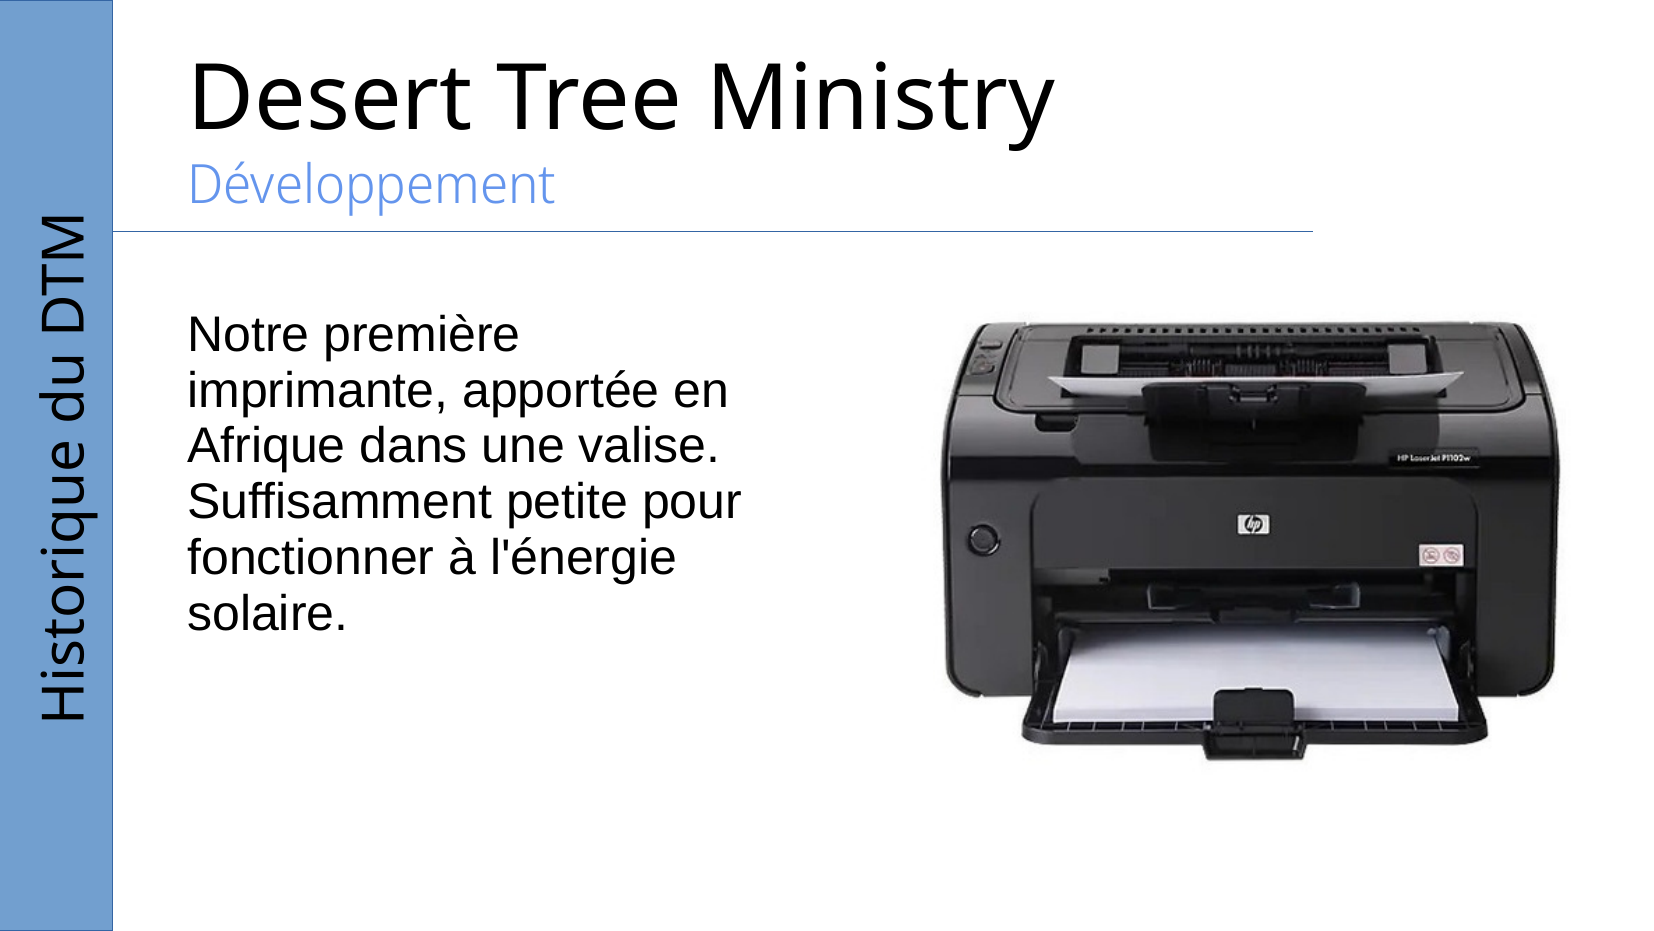

# Desert Tree Ministry
Développement
Notre première imprimante, apportée en Afrique dans une valise.
Suffisamment petite pour fonctionner à l'énergie solaire.
Historique du DTM